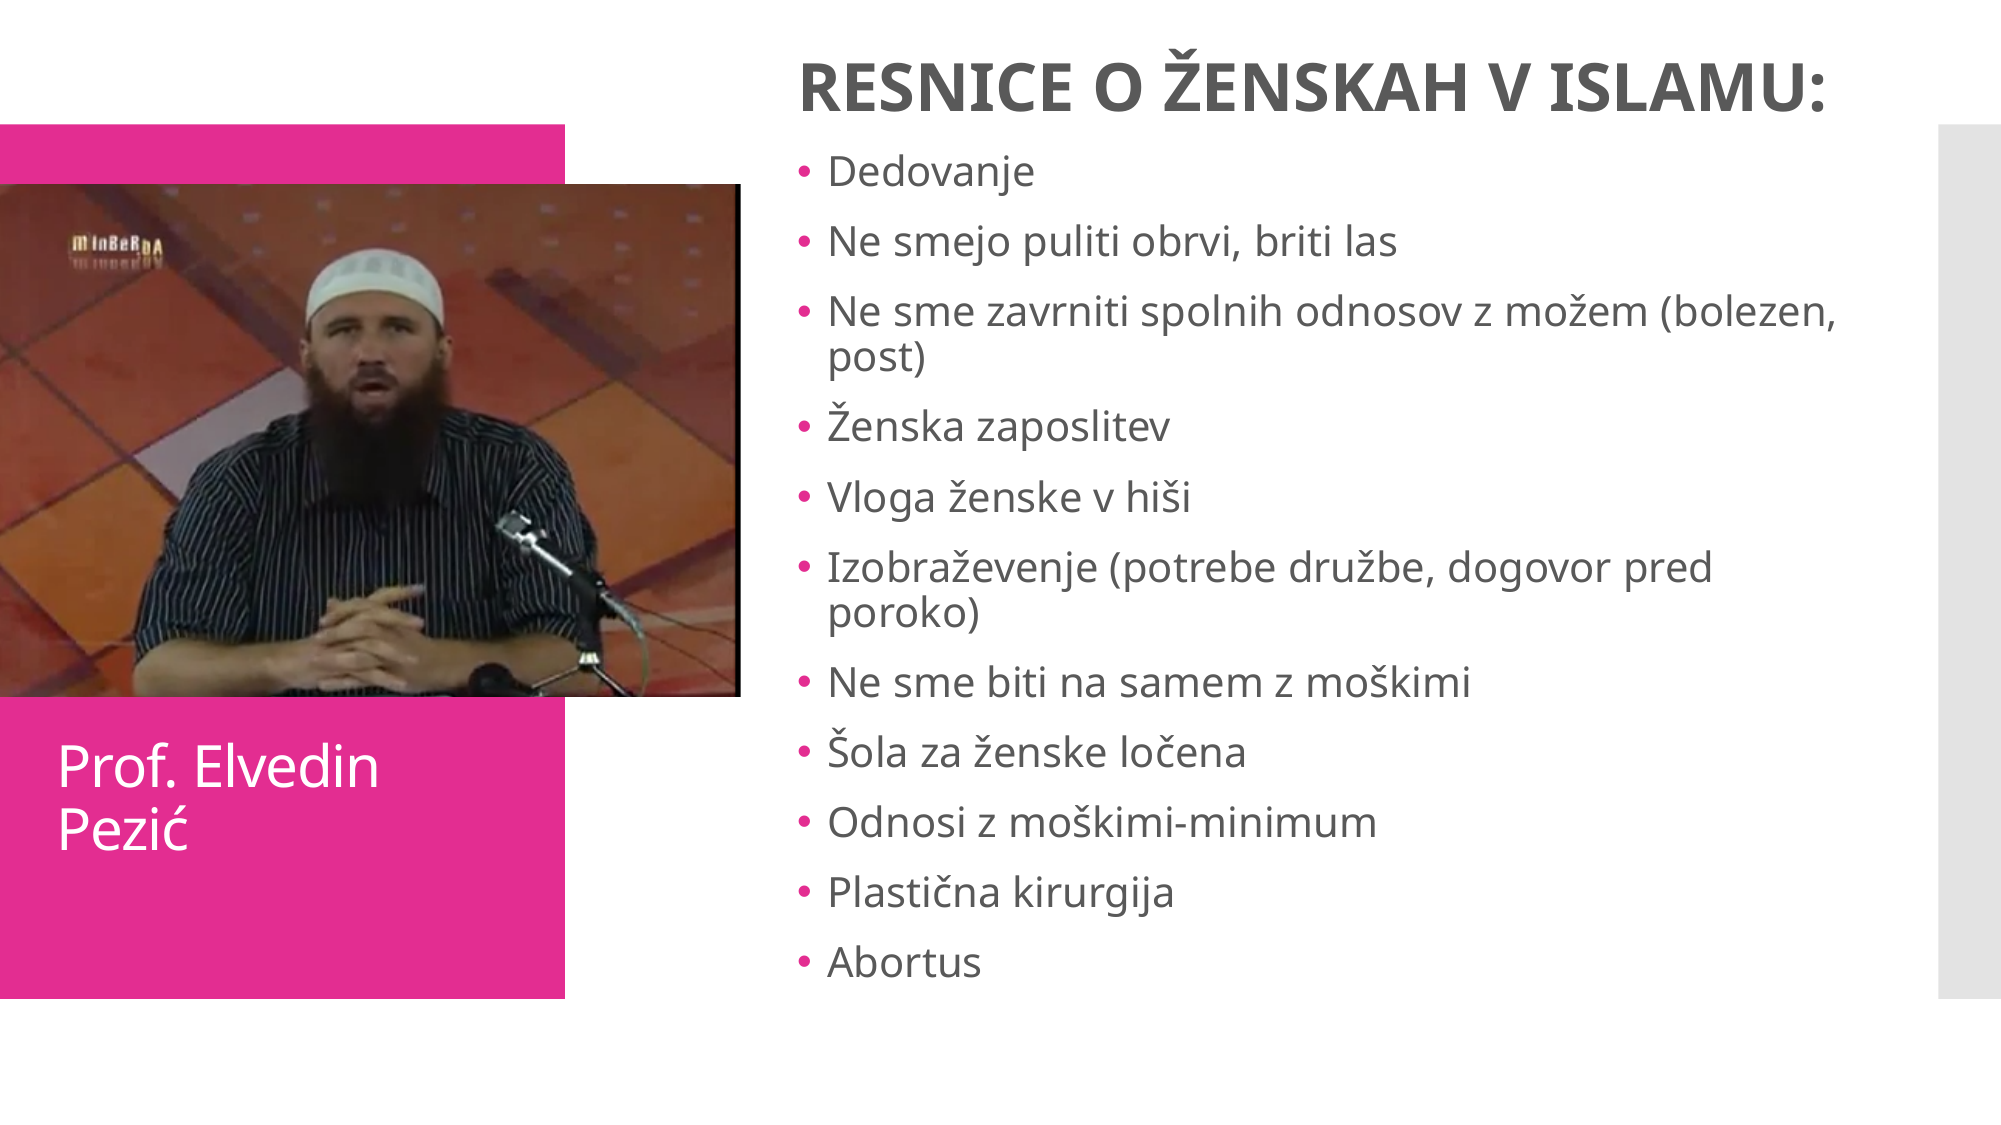

RESNICE O ŽENSKAH V ISLAMU:
Dedovanje
Ne smejo puliti obrvi, briti las
Ne sme zavrniti spolnih odnosov z možem (bolezen, post)
Ženska zaposlitev
Vloga ženske v hiši
Izobraževenje (potrebe družbe, dogovor pred poroko)
Ne sme biti na samem z moškimi
Šola za ženske ločena
Odnosi z moškimi-minimum
Plastična kirurgija
Abortus
# Prof. Elvedin Pezić